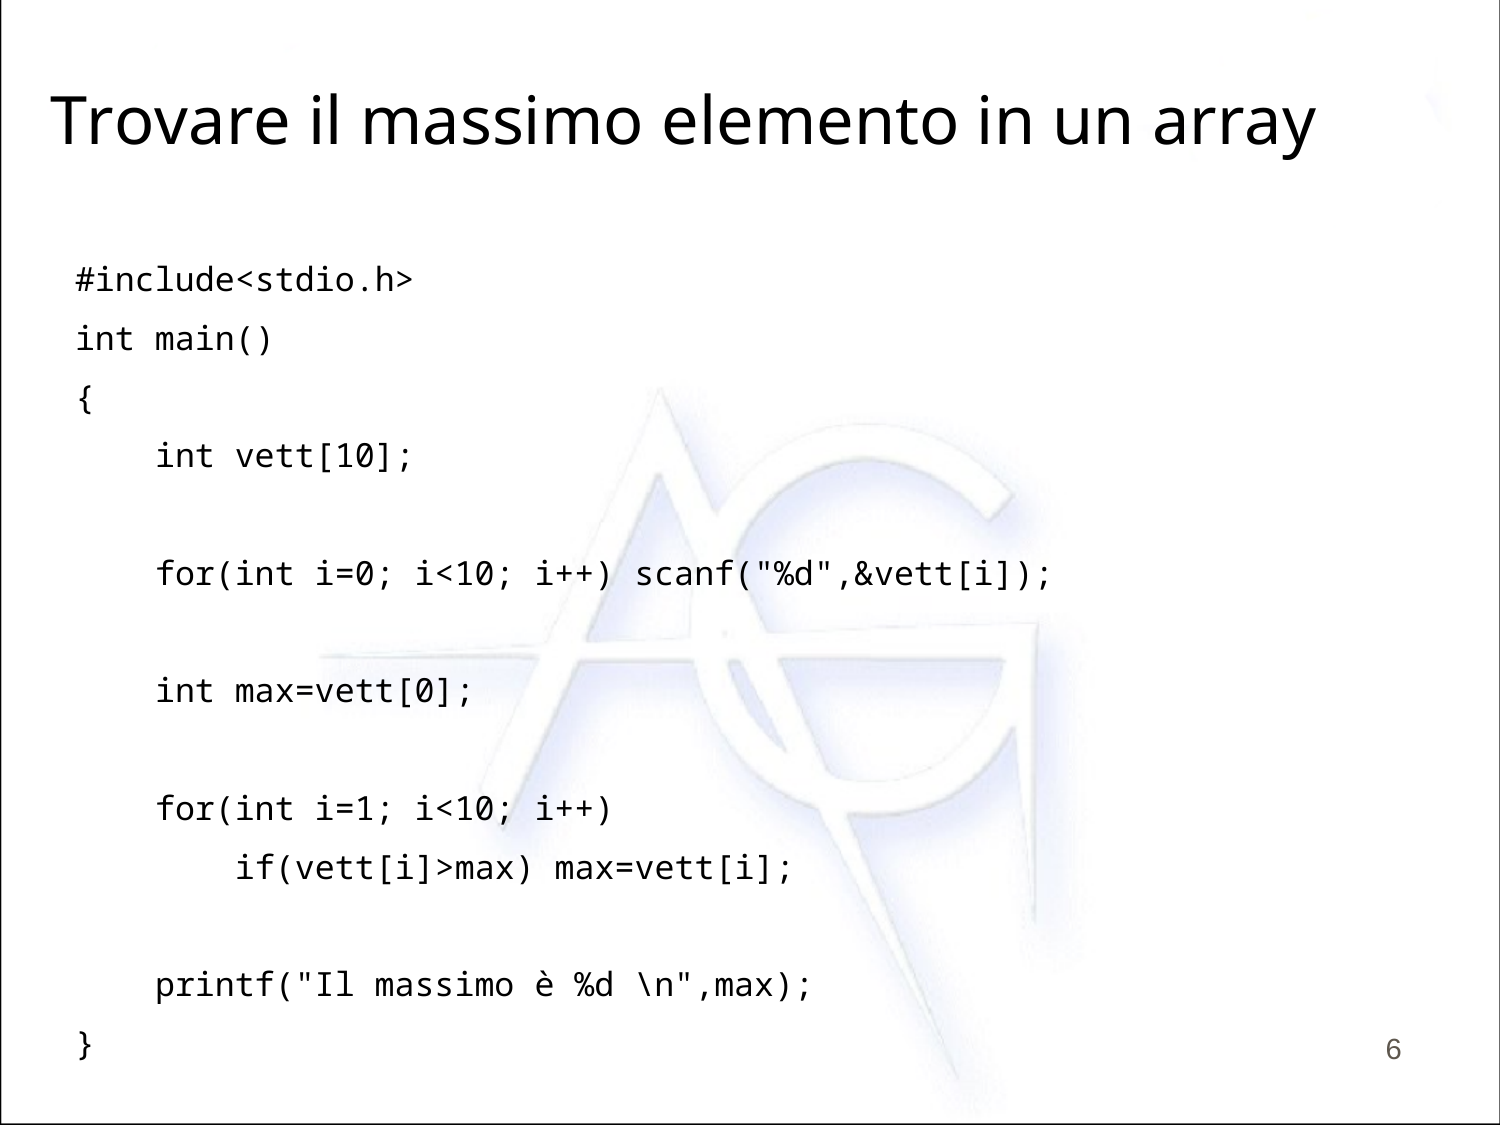

# Trovare il massimo elemento in un array
#include<stdio.h>
int main()
{
 int vett[10];
 for(int i=0; i<10; i++) scanf("%d",&vett[i]);
 int max=vett[0];
 for(int i=1; i<10; i++)
 if(vett[i]>max) max=vett[i];
 printf("Il massimo è %d \n",max);
}
6